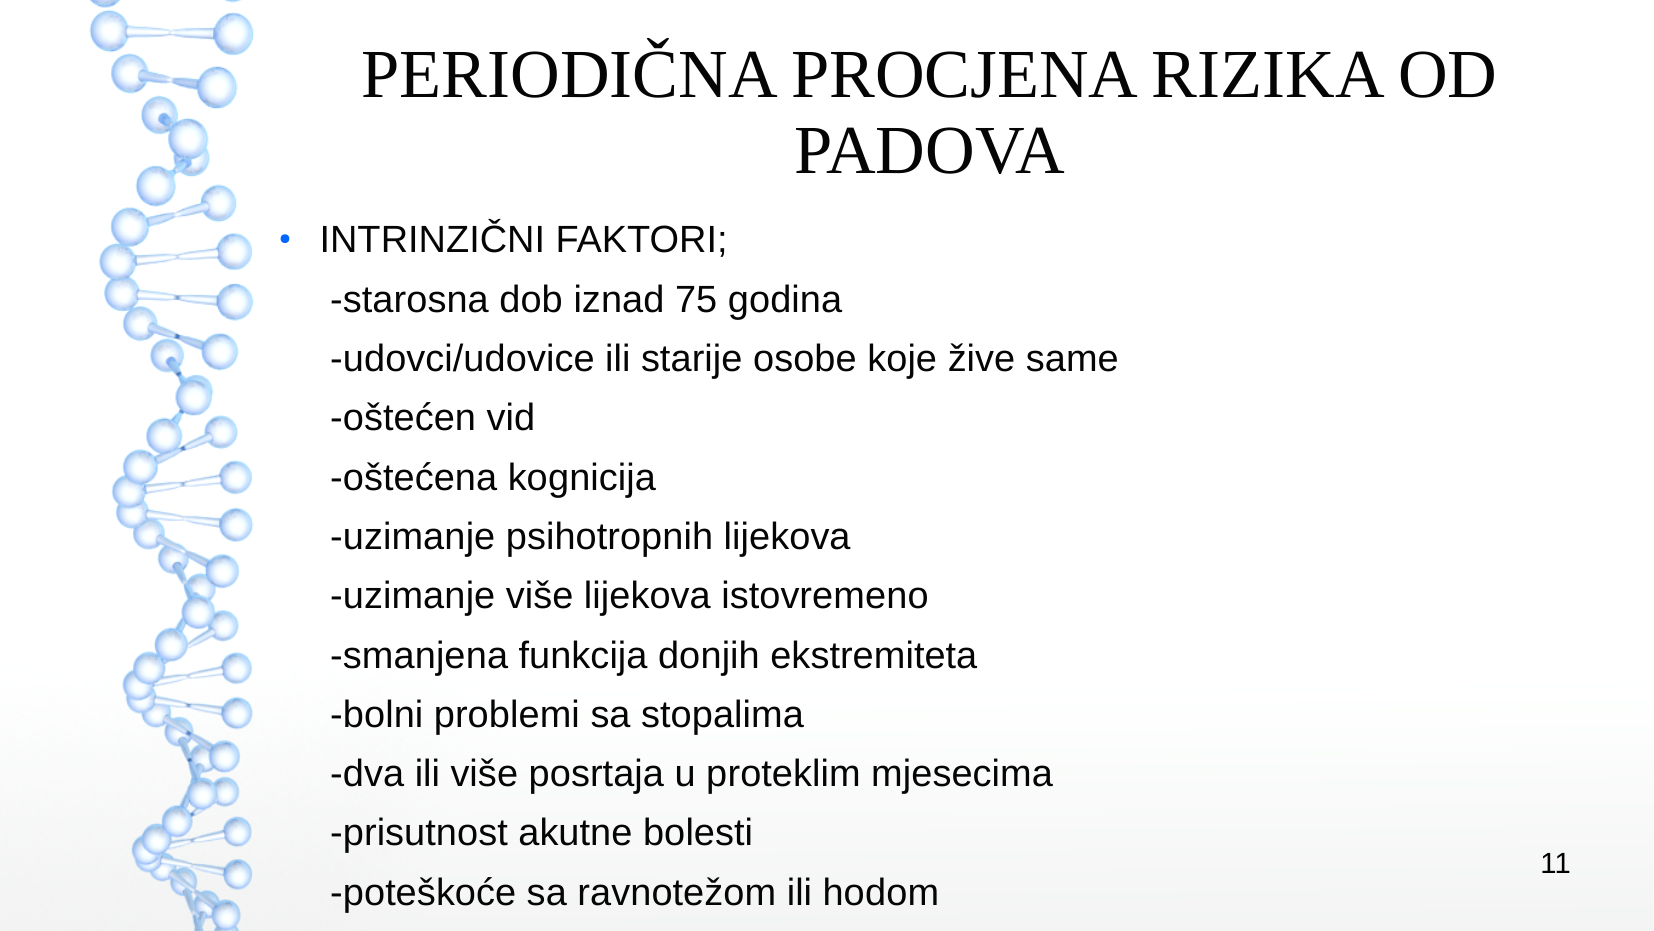

# PERIODIČNA PROCJENA RIZIKA OD PADOVA
INTRINZIČNI FAKTORI;
 -starosna dob iznad 75 godina
 -udovci/udovice ili starije osobe koje žive same
 -oštećen vid
 -oštećena kognicija
 -uzimanje psihotropnih lijekova
 -uzimanje više lijekova istovremeno
 -smanjena funkcija donjih ekstremiteta
 -bolni problemi sa stopalima
 -dva ili više posrtaja u proteklim mjesecima
 -prisutnost akutne bolesti
 -poteškoće sa ravnotežom ili hodom
11